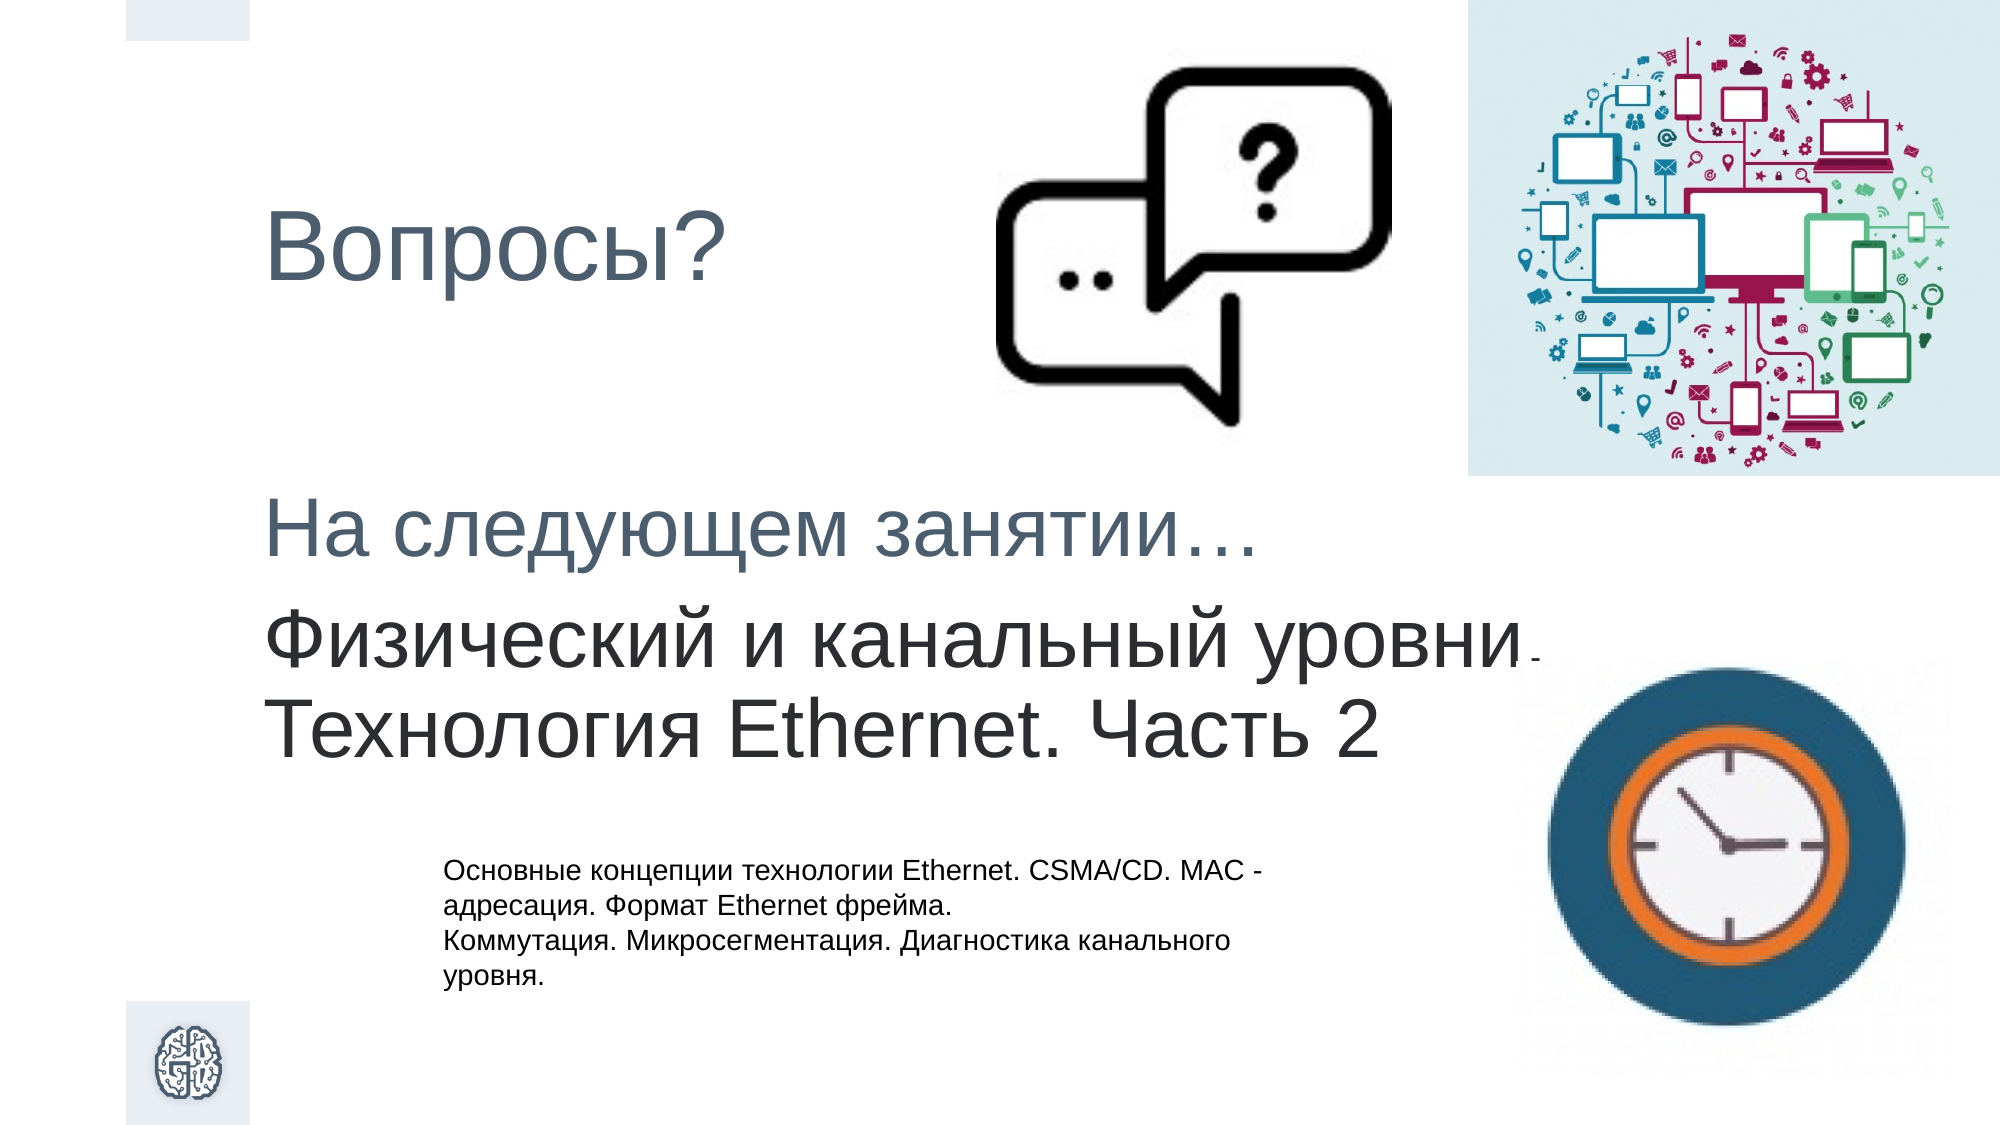

# Вопросы?
На следующем занятии…
Физический и канальный уровни. Технология Ethernet. Часть 2
Основные концепции технологии Ethernet. CSMA/CD. MAC - адресация. Формат Ethernet фрейма.
Коммутация. Микросегментация. Диагностика канального уровня.